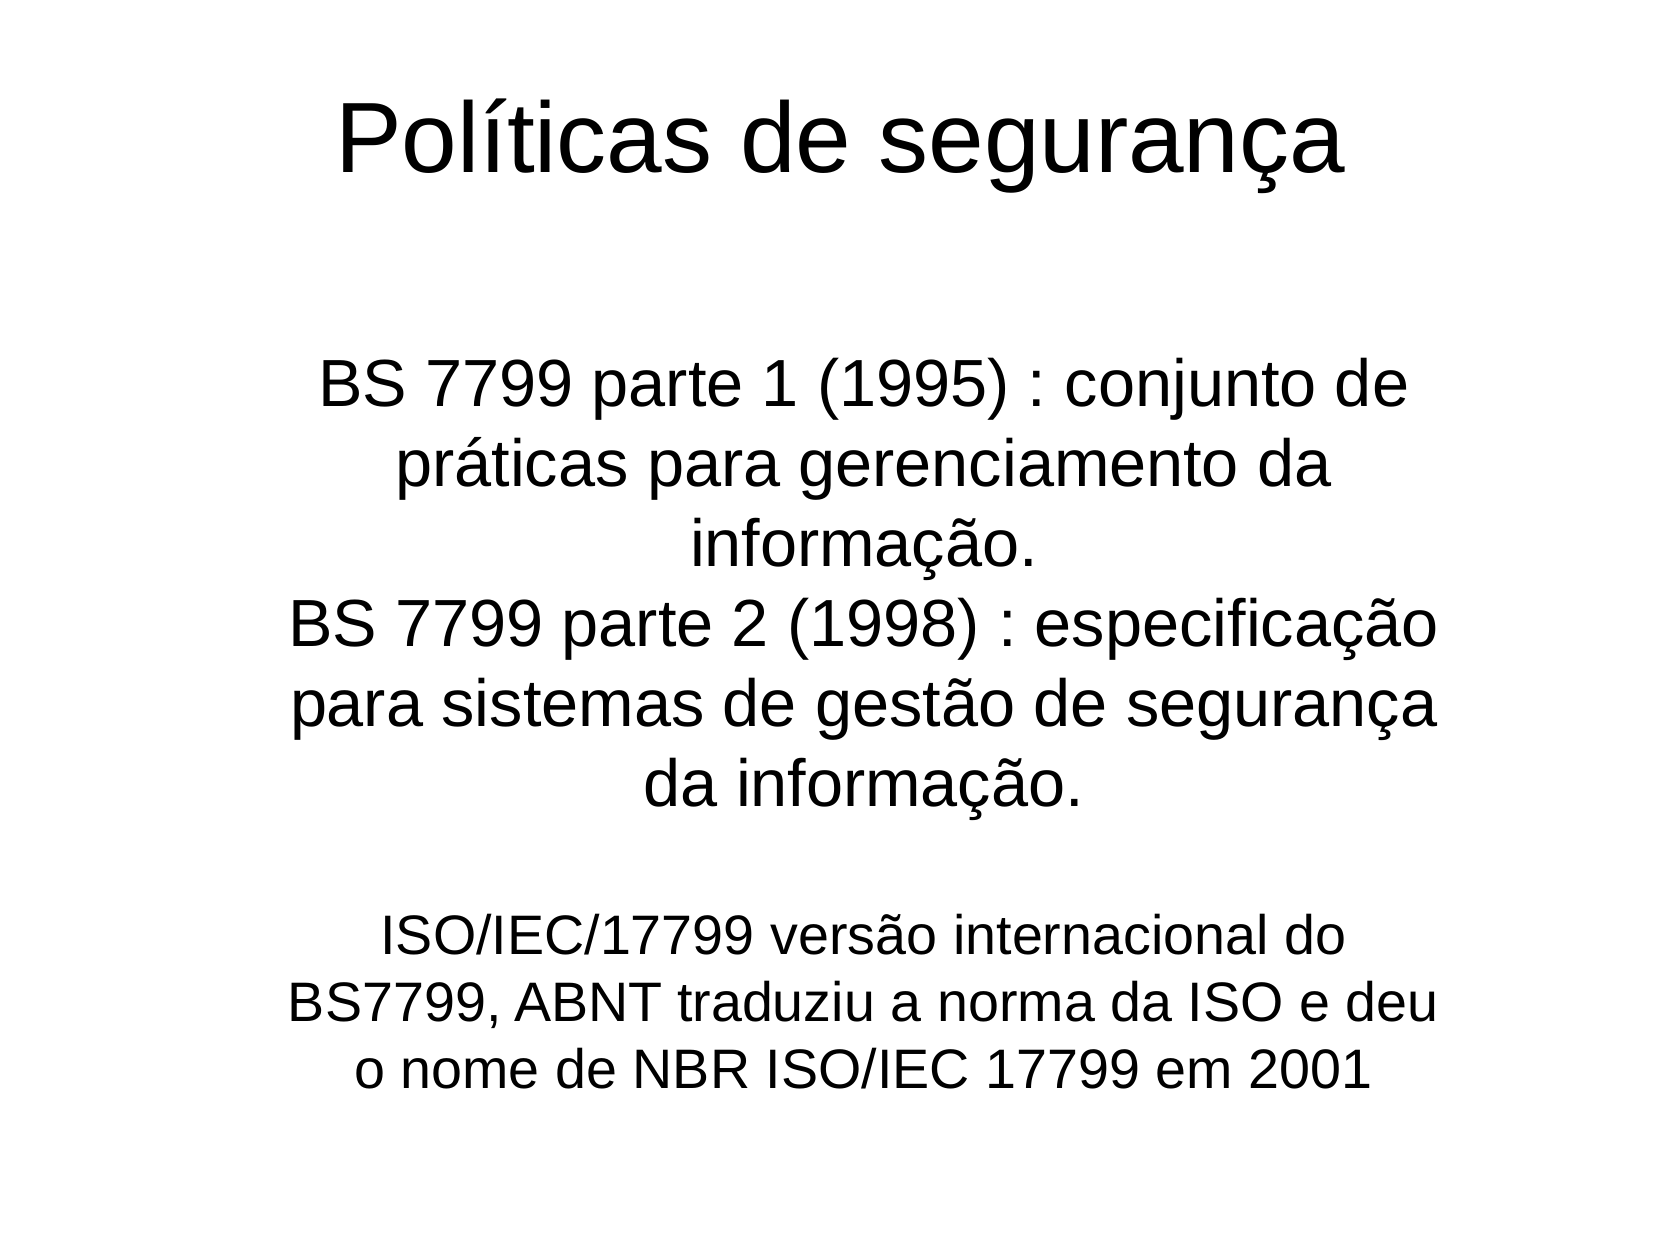

# Políticas de segurança
BS 7799 parte 1 (1995) : conjunto de práticas para gerenciamento da informação.
BS 7799 parte 2 (1998) : especificação para sistemas de gestão de segurança da informação.
ISO/IEC/17799 versão internacional do BS7799, ABNT traduziu a norma da ISO e deu o nome de NBR ISO/IEC 17799 em 2001